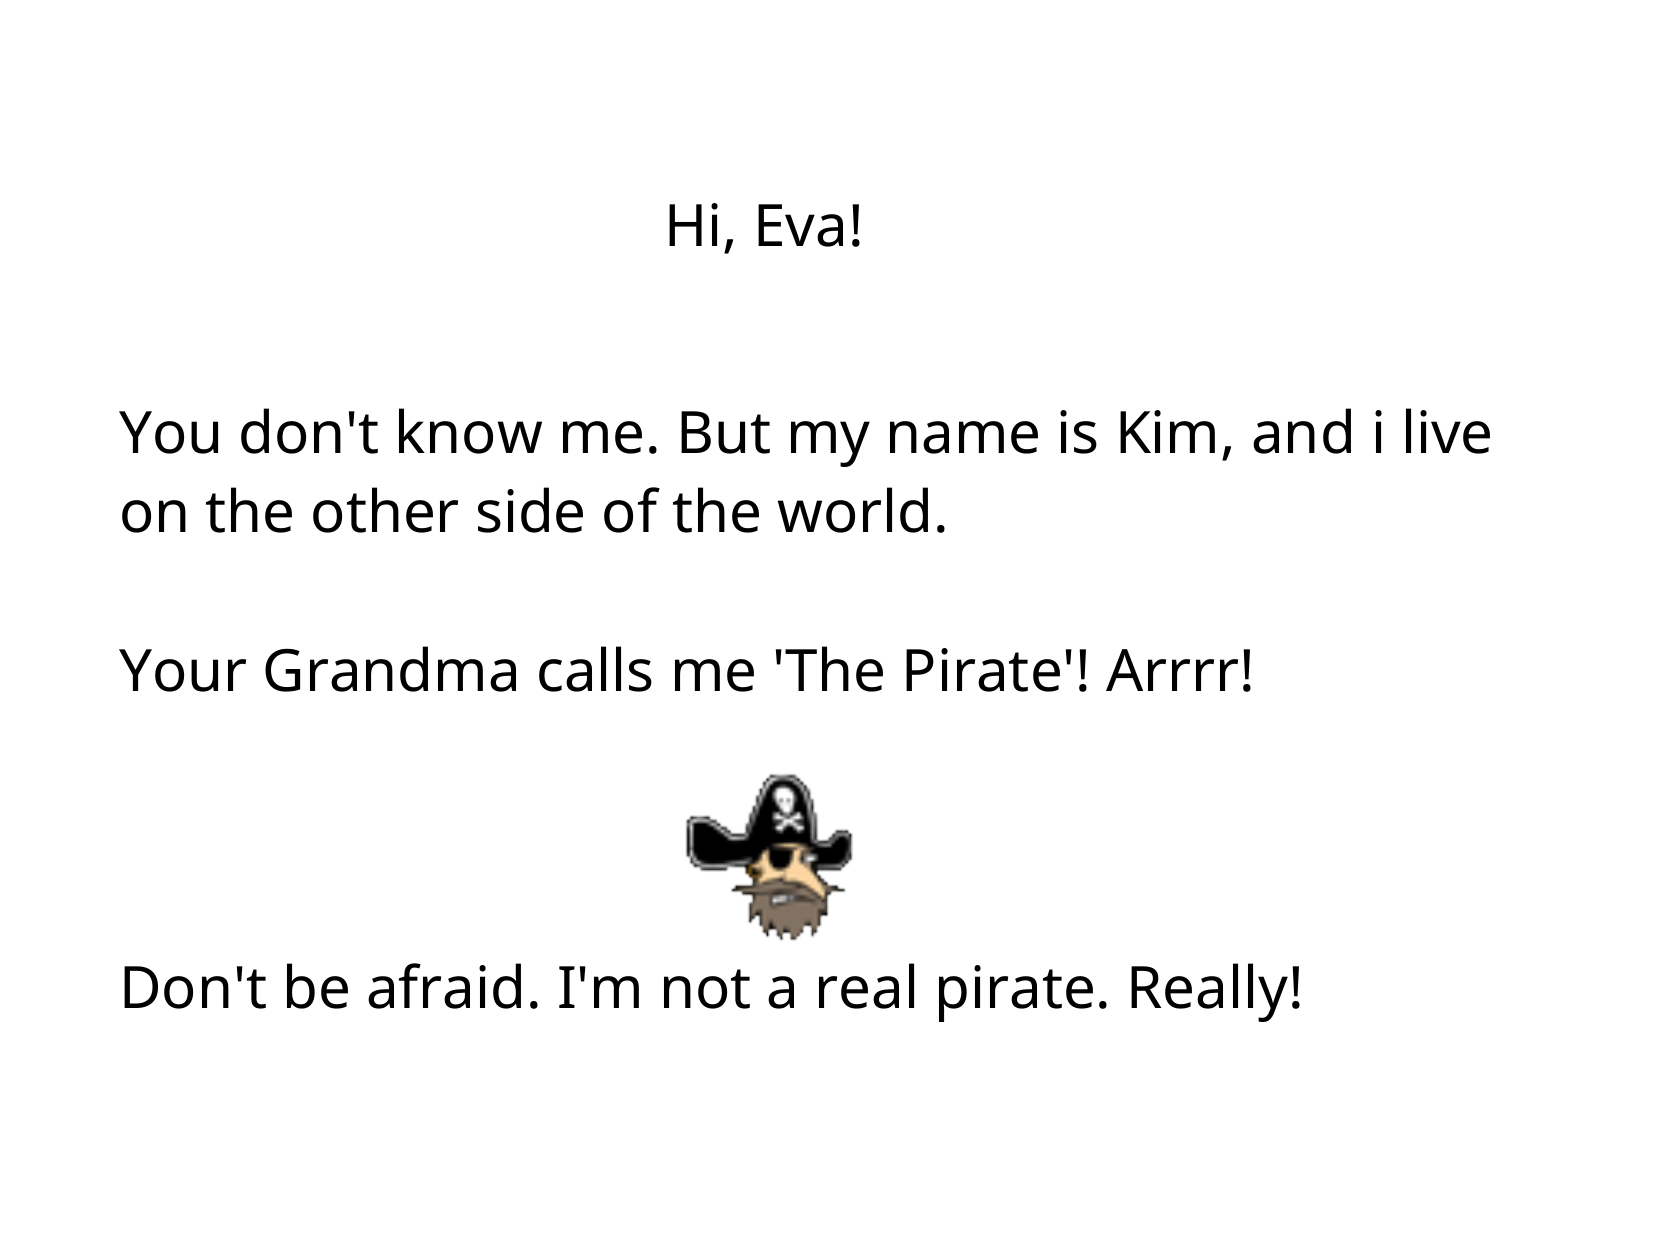

Hi, Eva!
You don't know me. But my name is Kim, and i live
on the other side of the world.
Your Grandma calls me 'The Pirate'! Arrrr!
Don't be afraid. I'm not a real pirate. Really!